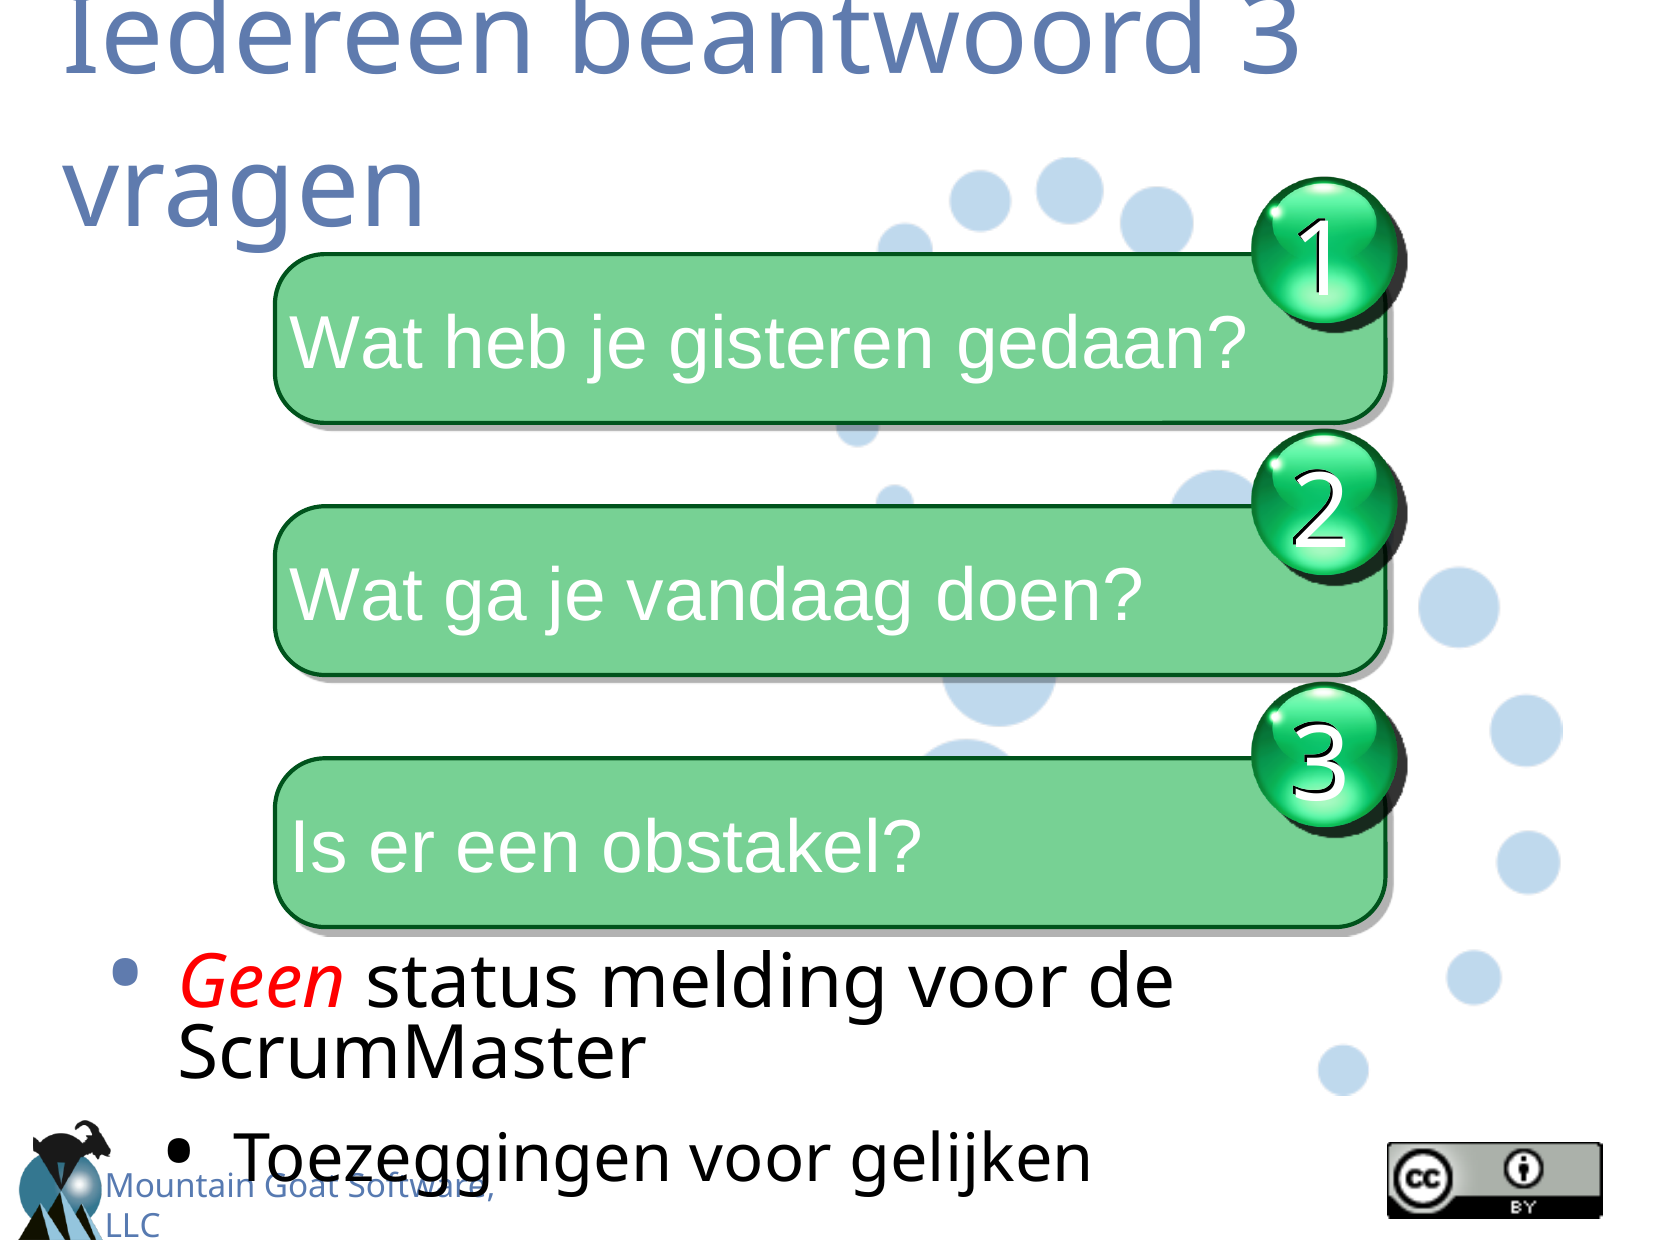

# Iedereen beantwoord 3 vragen
1
Wat heb je gisteren gedaan?
2
Wat ga je vandaag doen?
3
Is er een obstakel?
Geen status melding voor de ScrumMaster
Toezeggingen voor gelijken